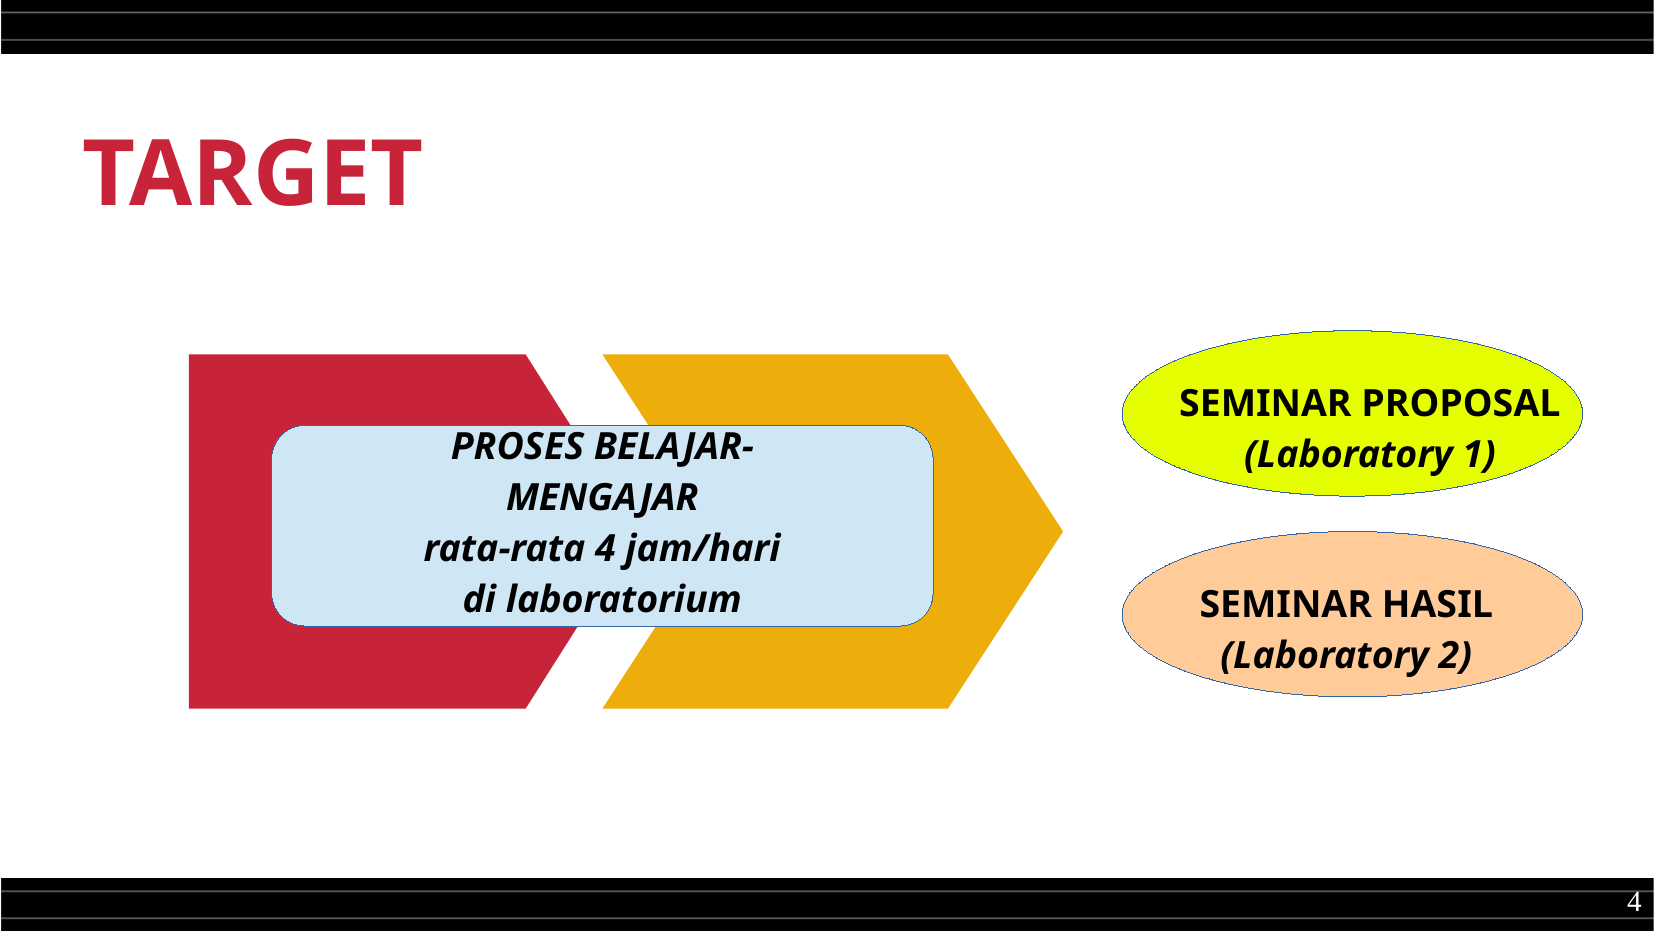

# TARGET
SEMINAR PROPOSAL
(Laboratory 1)
PROSES BELAJAR-MENGAJAR
rata-rata 4 jam/hari
di laboratorium
SEMINAR HASIL
(Laboratory 2)